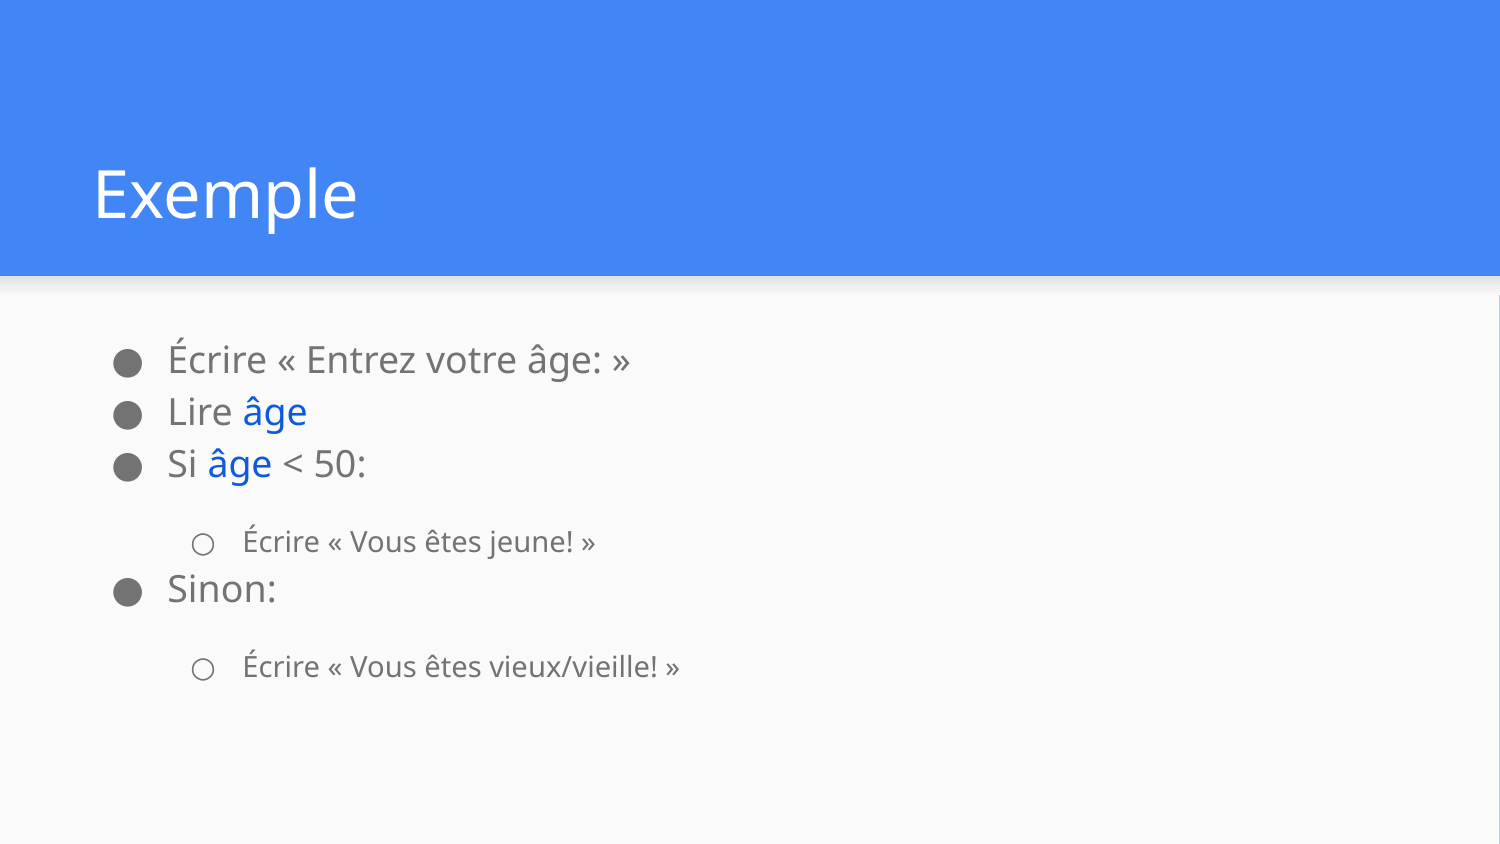

# Exemple
Écrire « Entrez votre âge: »
Lire âge
Si âge < 50:
Écrire « Vous êtes jeune! »
Sinon:
Écrire « Vous êtes vieux/vieille! »